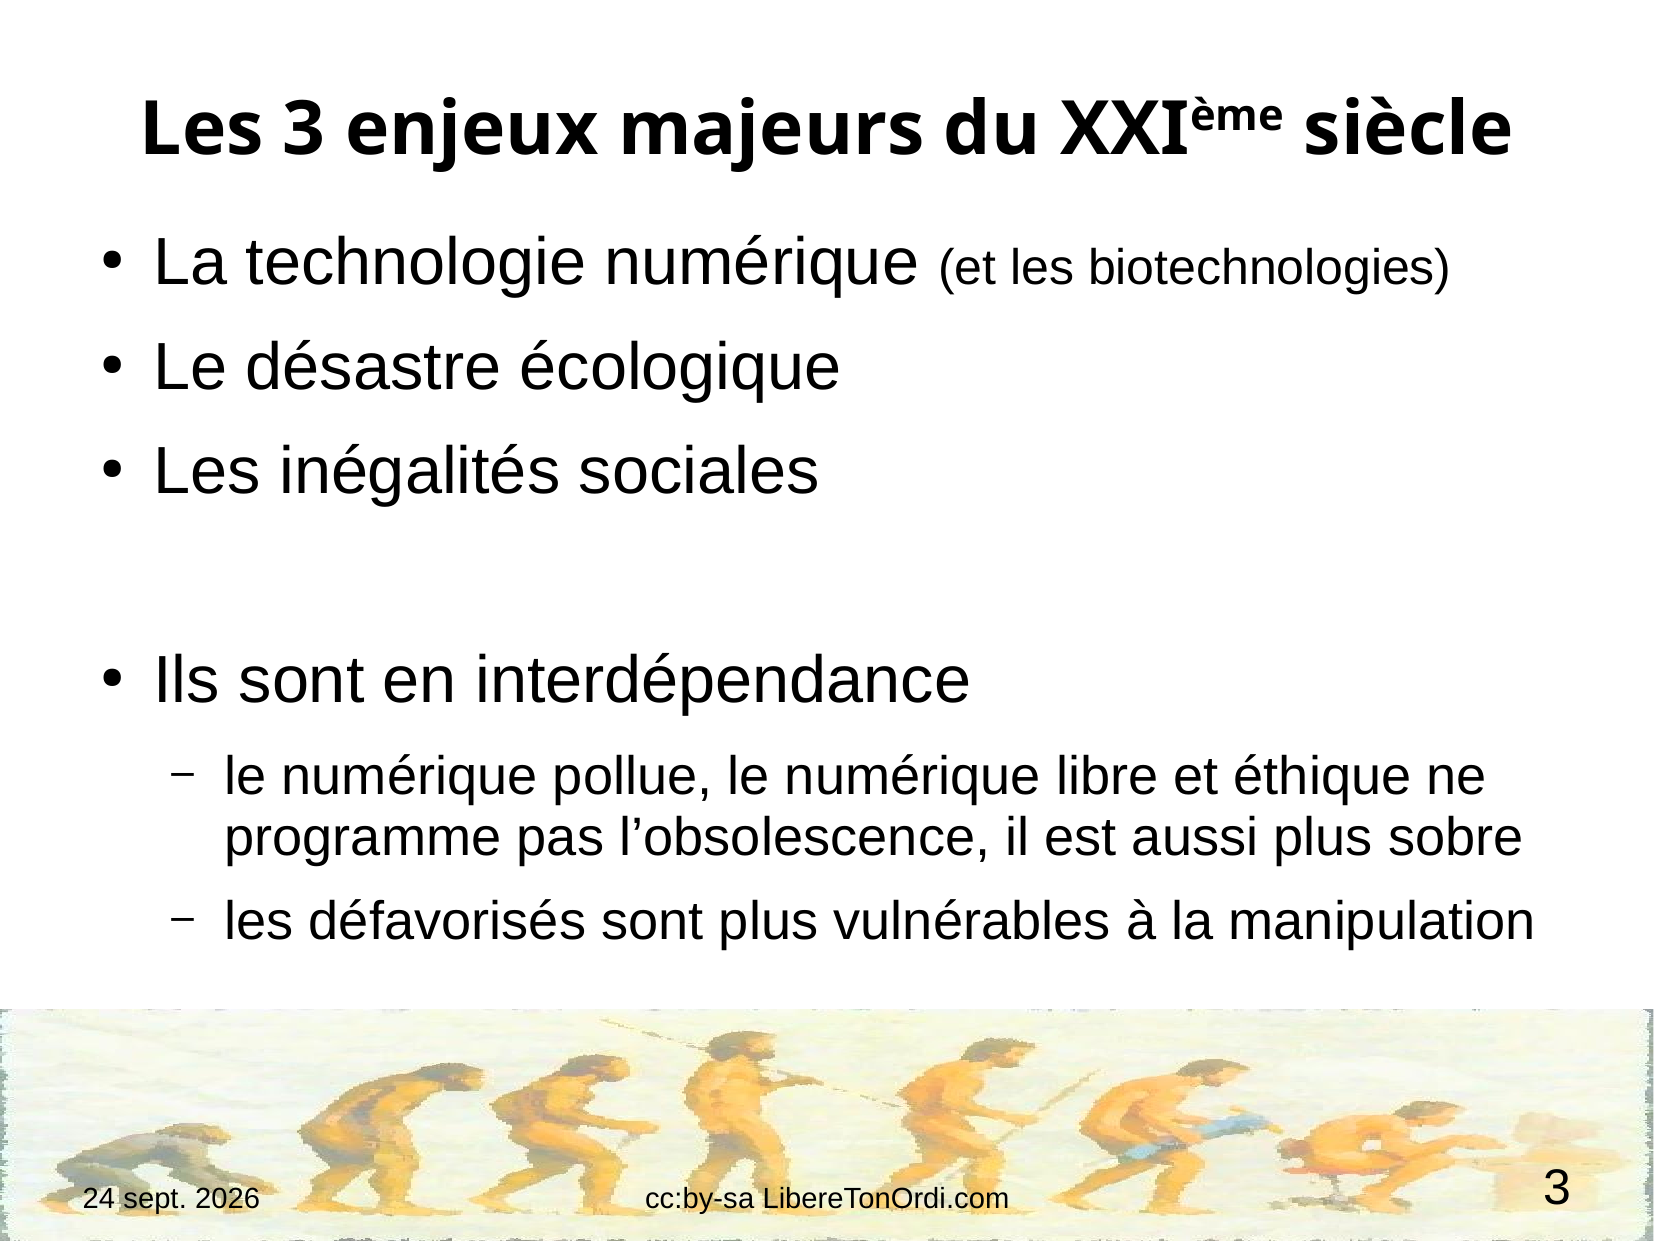

# Les 3 enjeux majeurs du XXIème siècle
La technologie numérique (et les biotechnologies)
Le désastre écologique
Les inégalités sociales
Ils sont en interdépendance
le numérique pollue, le numérique libre et éthique ne programme pas l’obsolescence, il est aussi plus sobre
les défavorisés sont plus vulnérables à la manipulation
cc:by-sa LibereTonOrdi.com
3